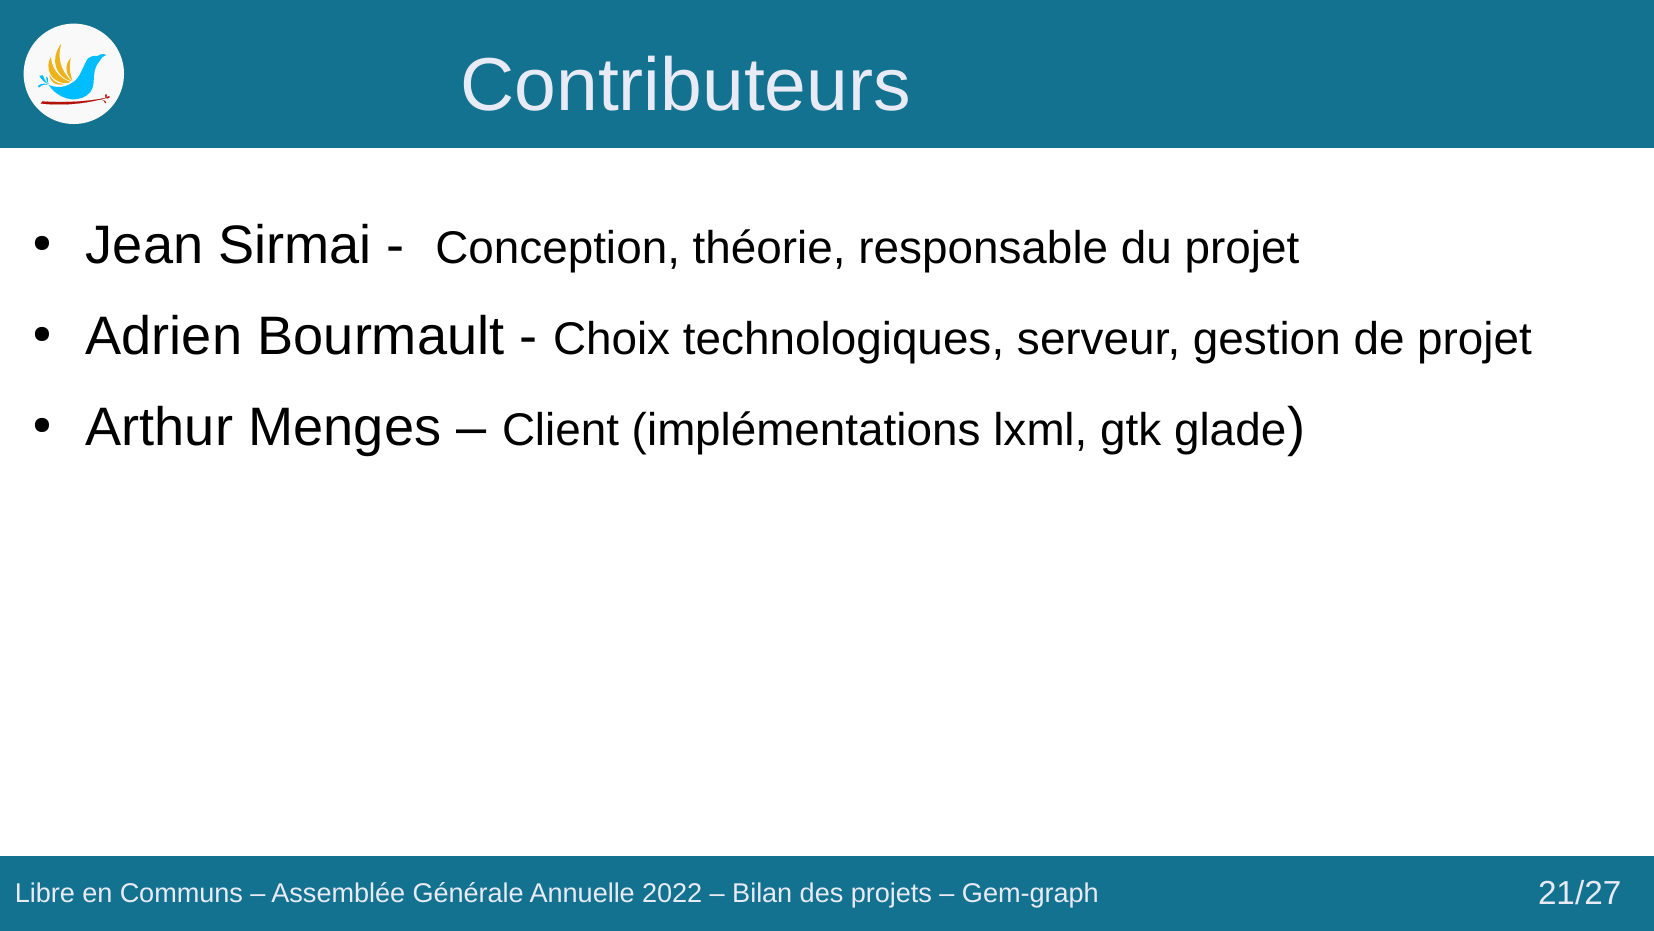

Contributeurs
Jean Sirmai - Conception, théorie, responsable du projet
Adrien Bourmault - Choix technologiques, serveur, gestion de projet
Arthur Menges – Client (implémentations lxml, gtk glade)
Libre en Communs – Assemblée Générale Annuelle 2022 – Bilan des projets – Gem-graph